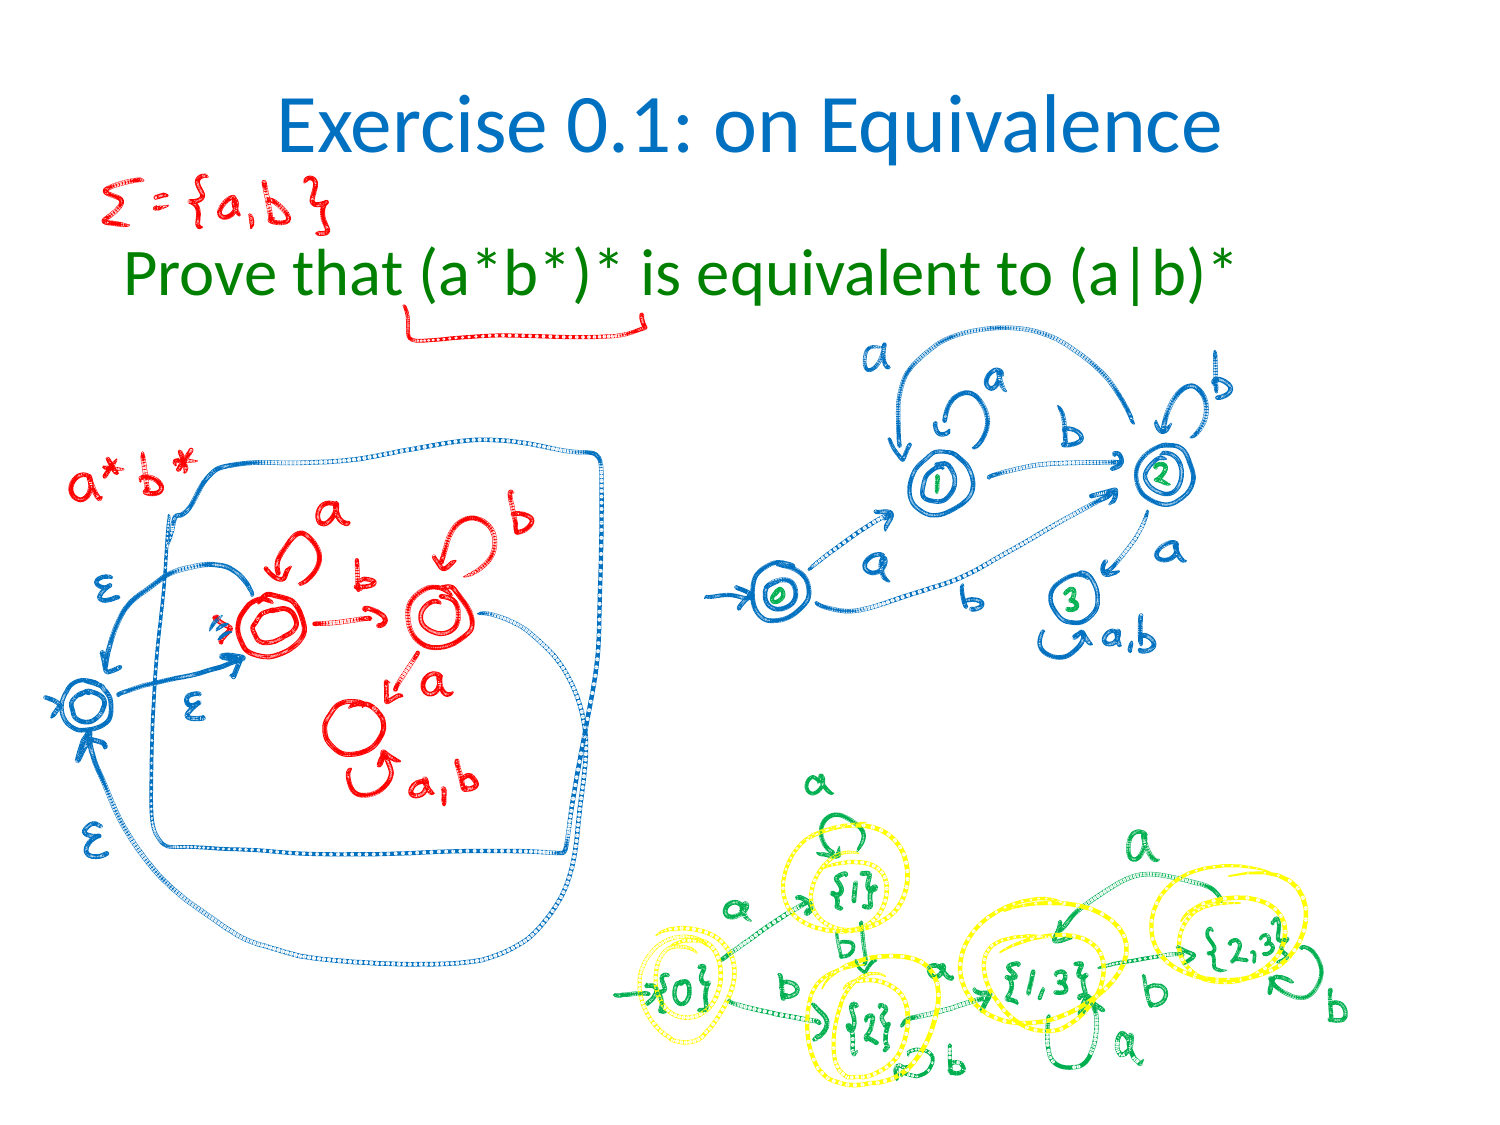

# Exercise 0.1: on Equivalence
Prove that (a*b*)* is equivalent to (a|b)*